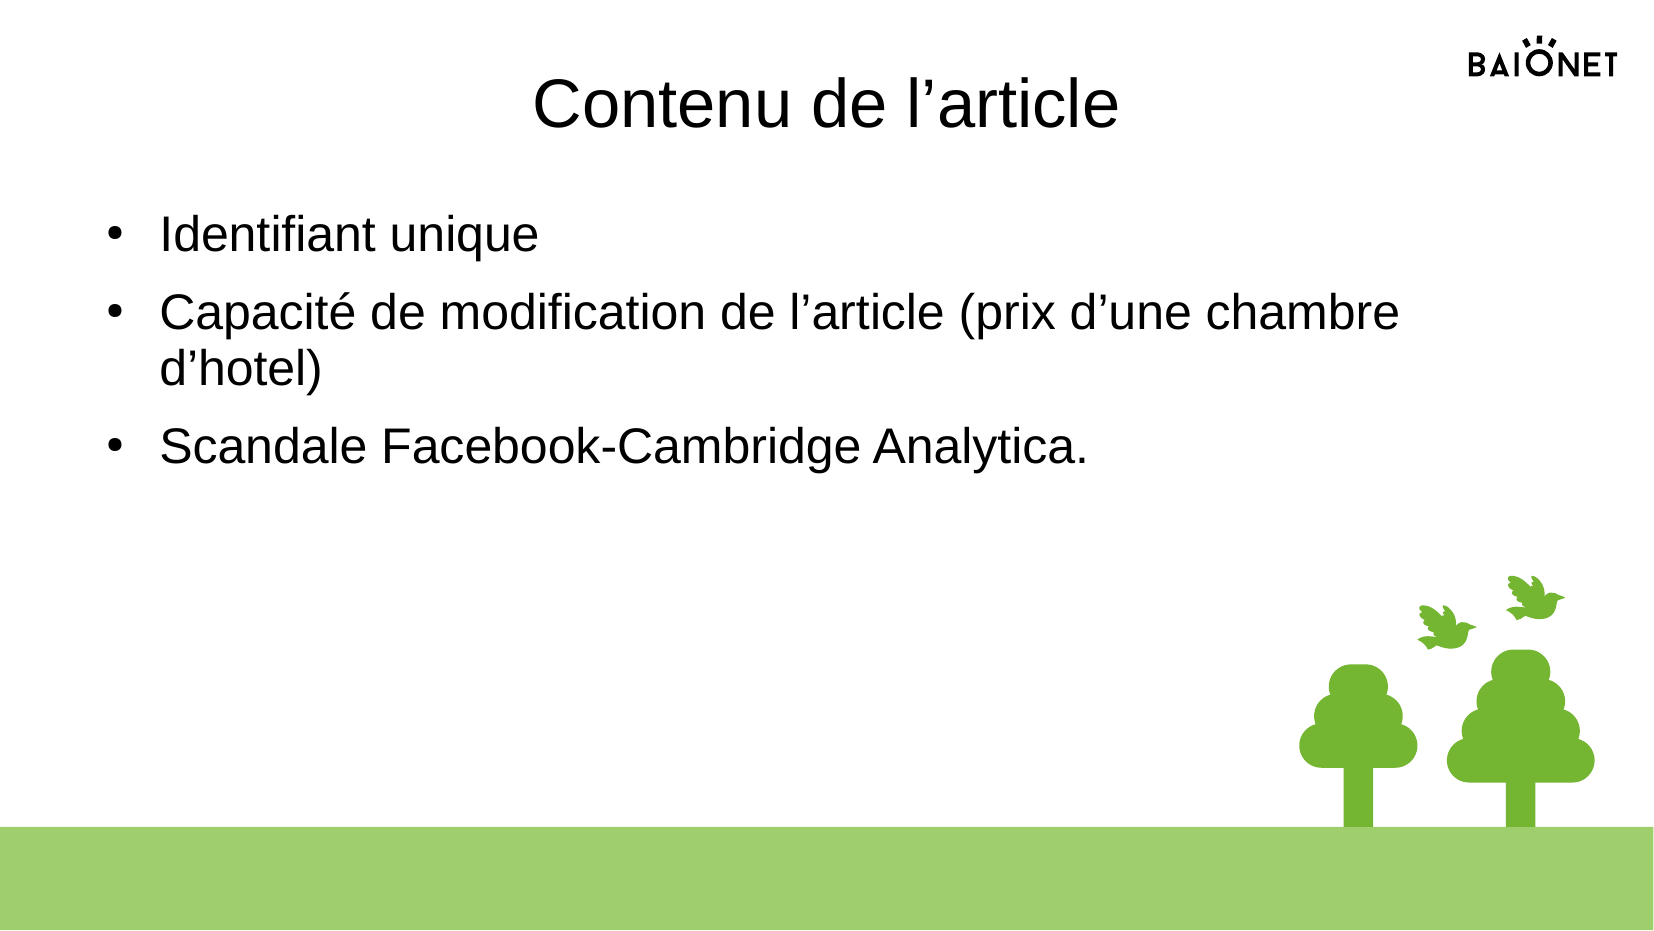

# Contenu de l’article
Identifiant unique
Capacité de modification de l’article (prix d’une chambre d’hotel)
Scandale Facebook-Cambridge Analytica.